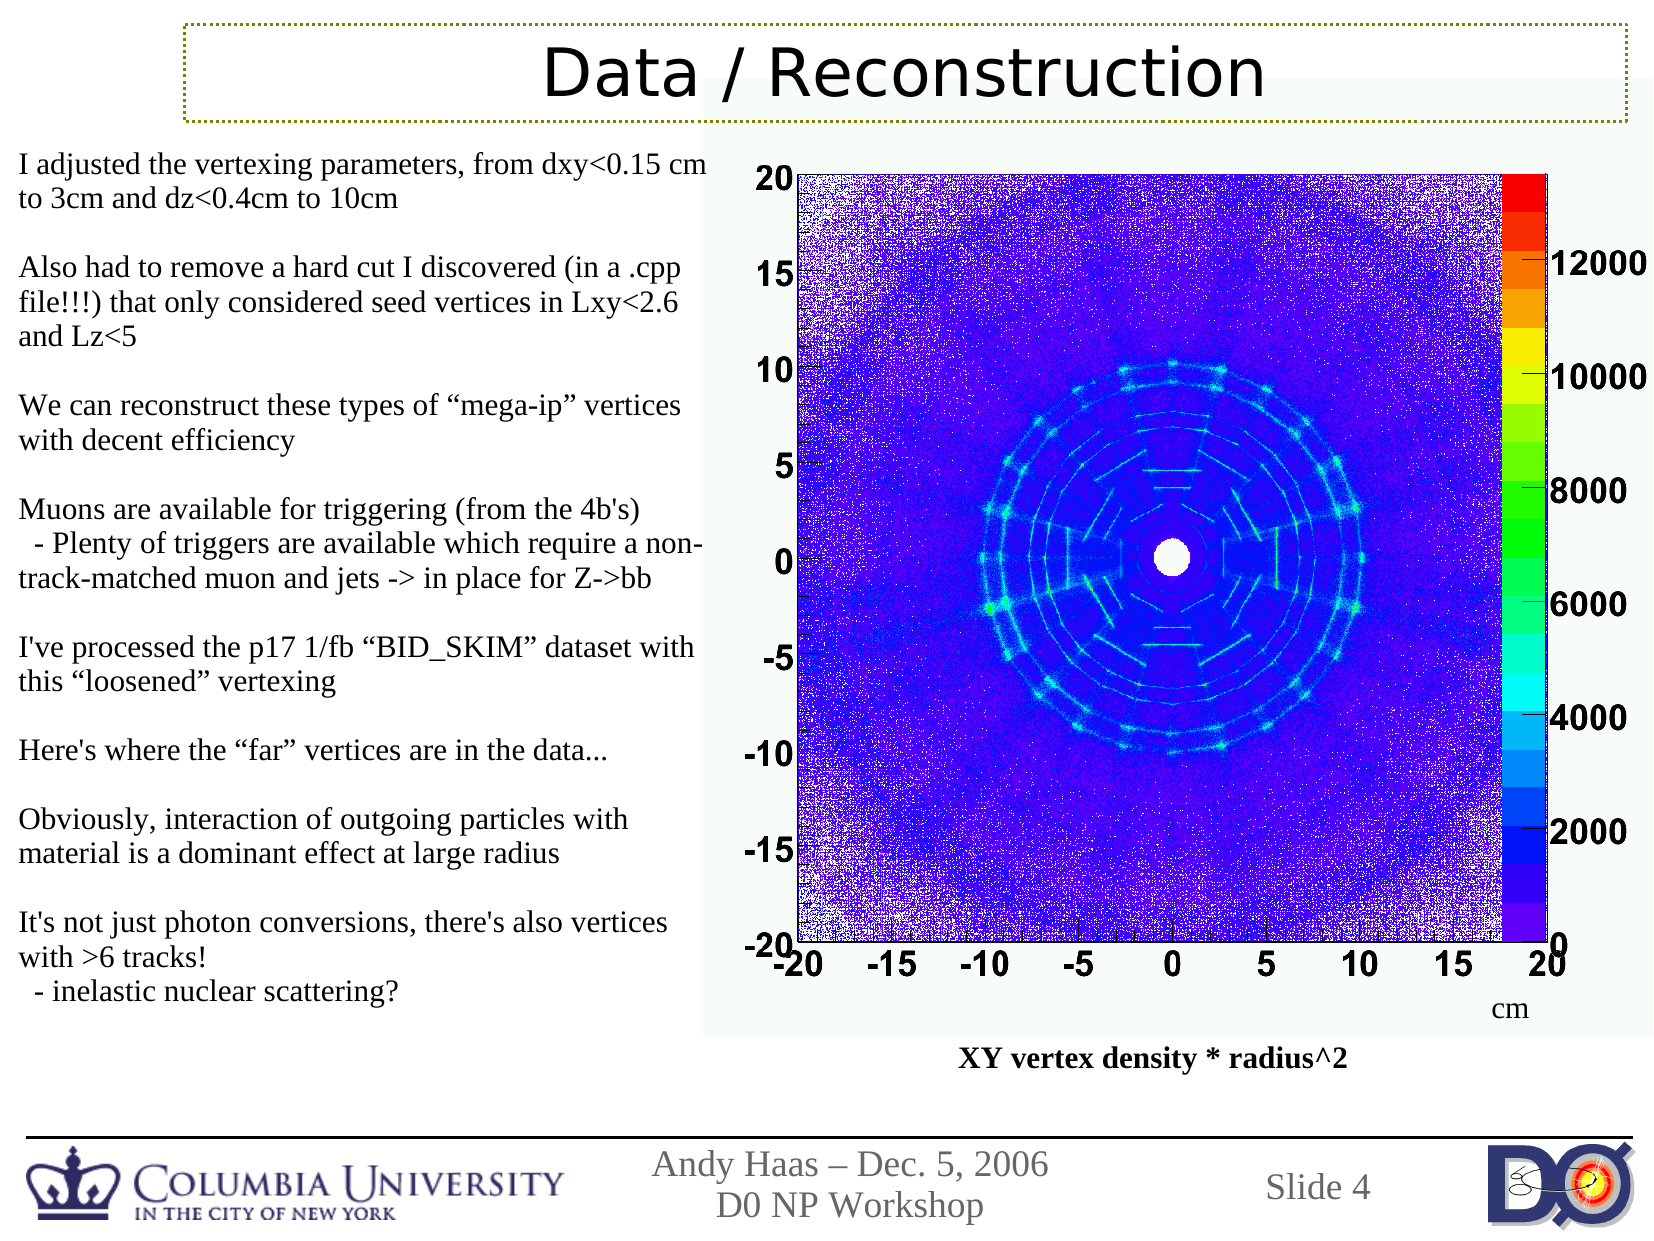

# Data / Reconstruction
I adjusted the vertexing parameters, from dxy<0.15 cm to 3cm and dz<0.4cm to 10cm
Also had to remove a hard cut I discovered (in a .cpp file!!!) that only considered seed vertices in Lxy<2.6 and Lz<5
We can reconstruct these types of “mega-ip” vertices with decent efficiency
Muons are available for triggering (from the 4b's)
 - Plenty of triggers are available which require a non-track-matched muon and jets -> in place for Z->bb
I've processed the p17 1/fb “BID_SKIM” dataset with this “loosened” vertexing
Here's where the “far” vertices are in the data...
Obviously, interaction of outgoing particles with material is a dominant effect at large radius
It's not just photon conversions, there's also vertices with >6 tracks!
 - inelastic nuclear scattering?
cm
XY vertex density * radius^2